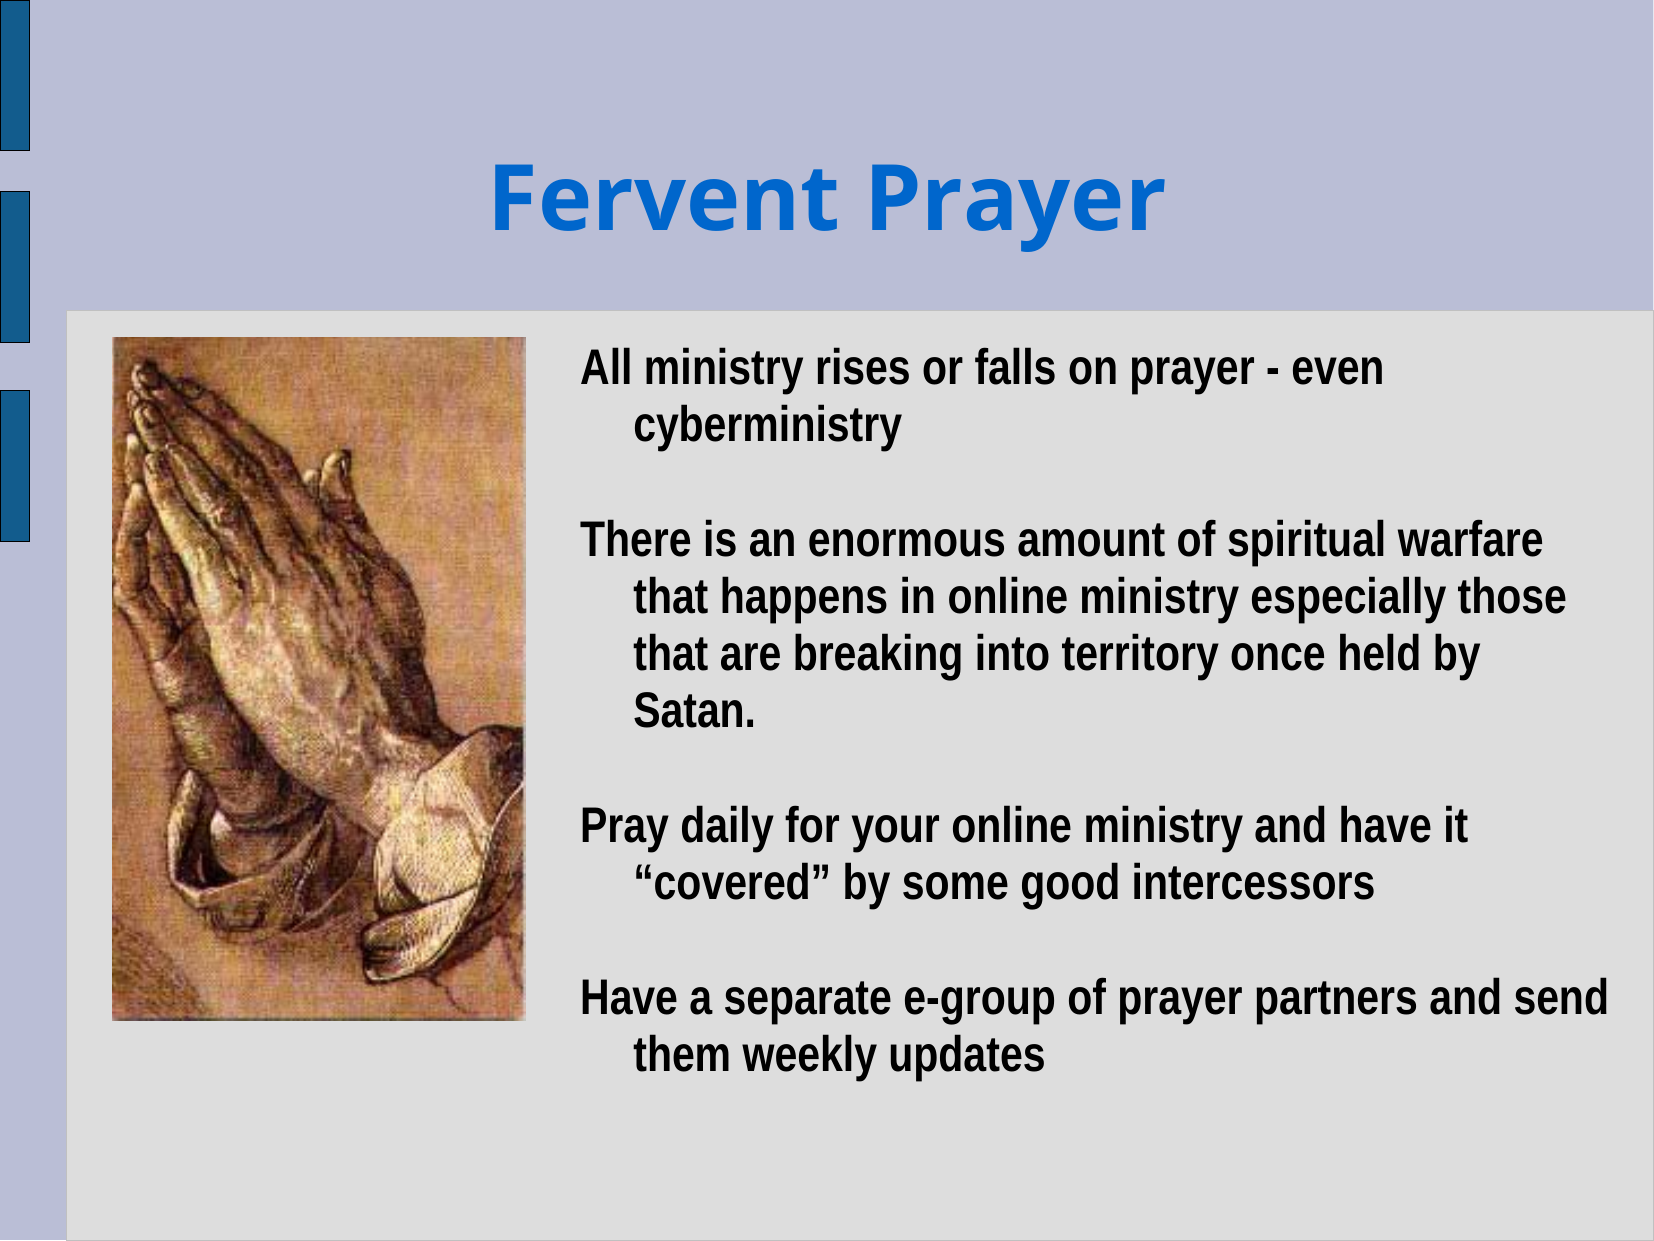

# Fervent Prayer
All ministry rises or falls on prayer - even cyberministry
There is an enormous amount of spiritual warfare that happens in online ministry especially those that are breaking into territory once held by Satan.
Pray daily for your online ministry and have it “covered” by some good intercessors
Have a separate e-group of prayer partners and send them weekly updates